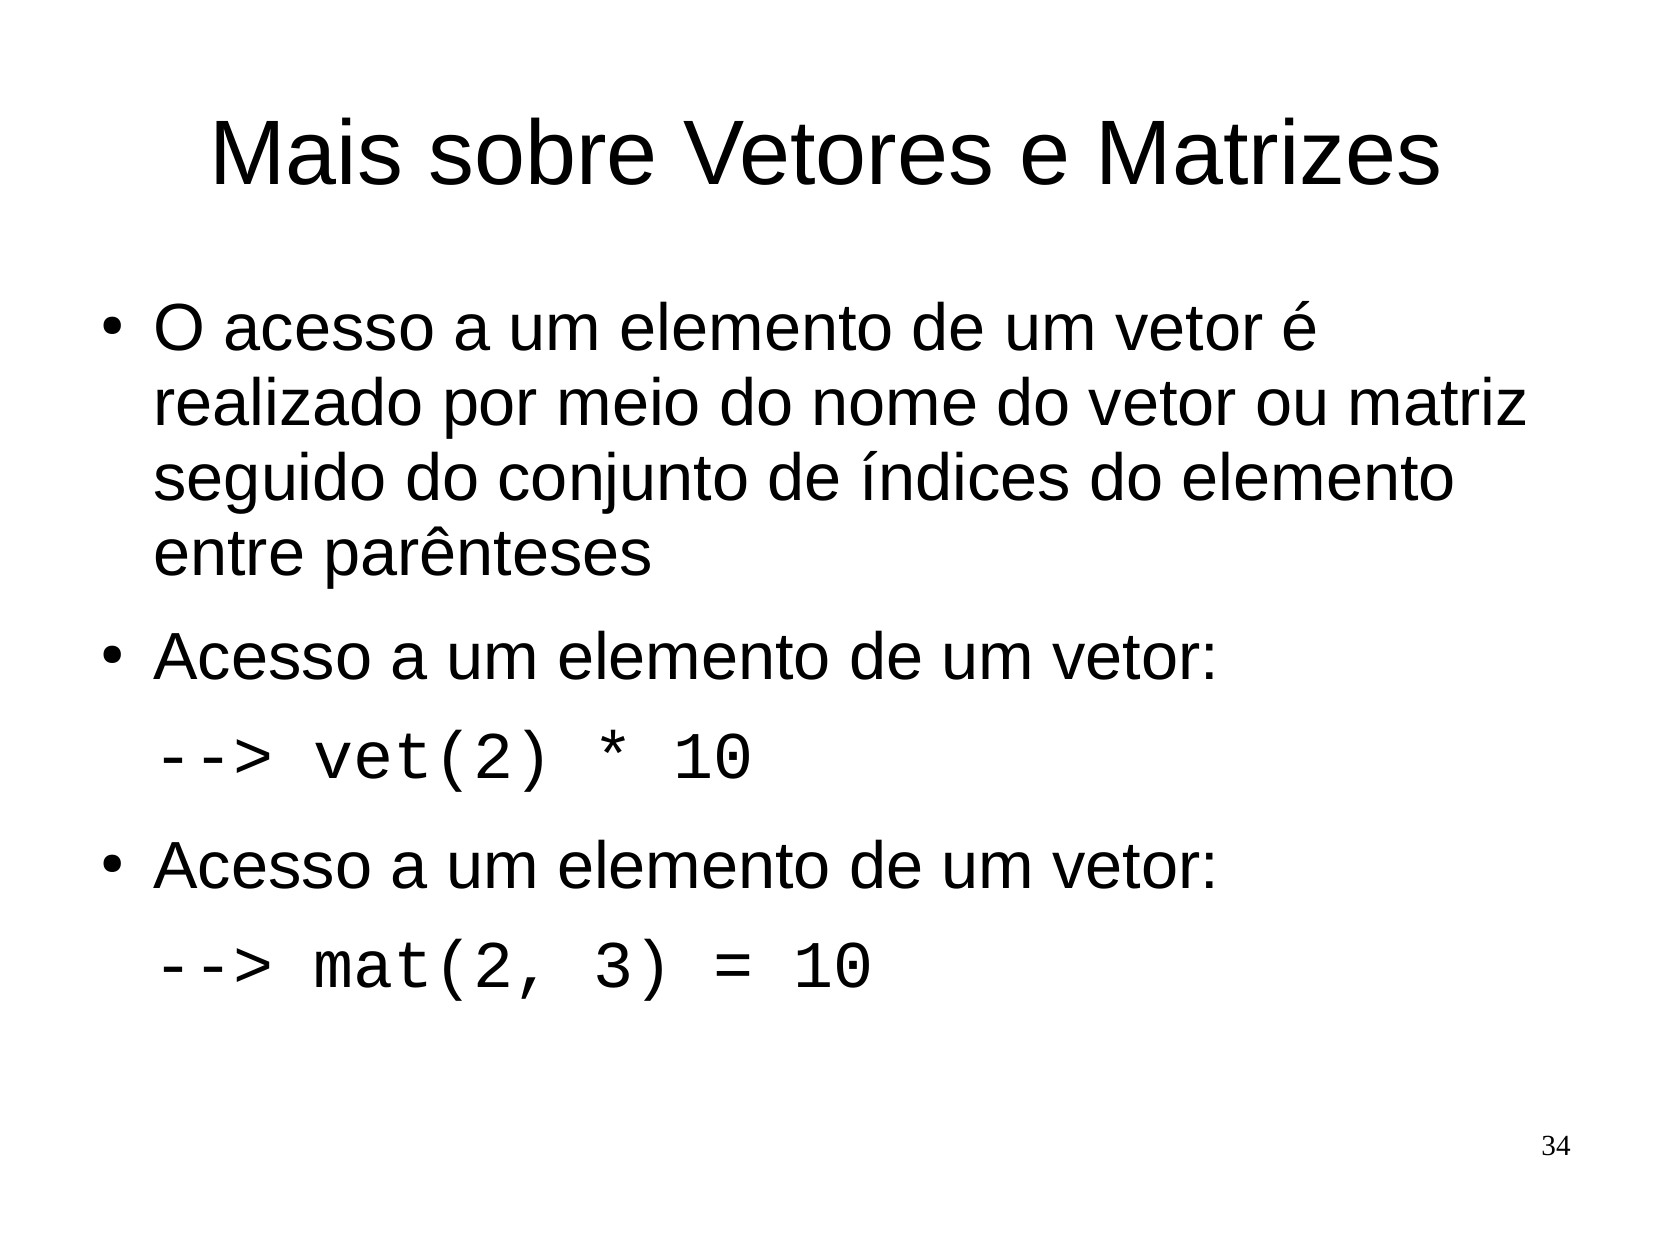

# Mais sobre Vetores e Matrizes
O acesso a um elemento de um vetor é realizado por meio do nome do vetor ou matriz seguido do conjunto de índices do elemento entre parênteses
Acesso a um elemento de um vetor:
--> vet(2) * 10
Acesso a um elemento de um vetor:
--> mat(2, 3) = 10
34